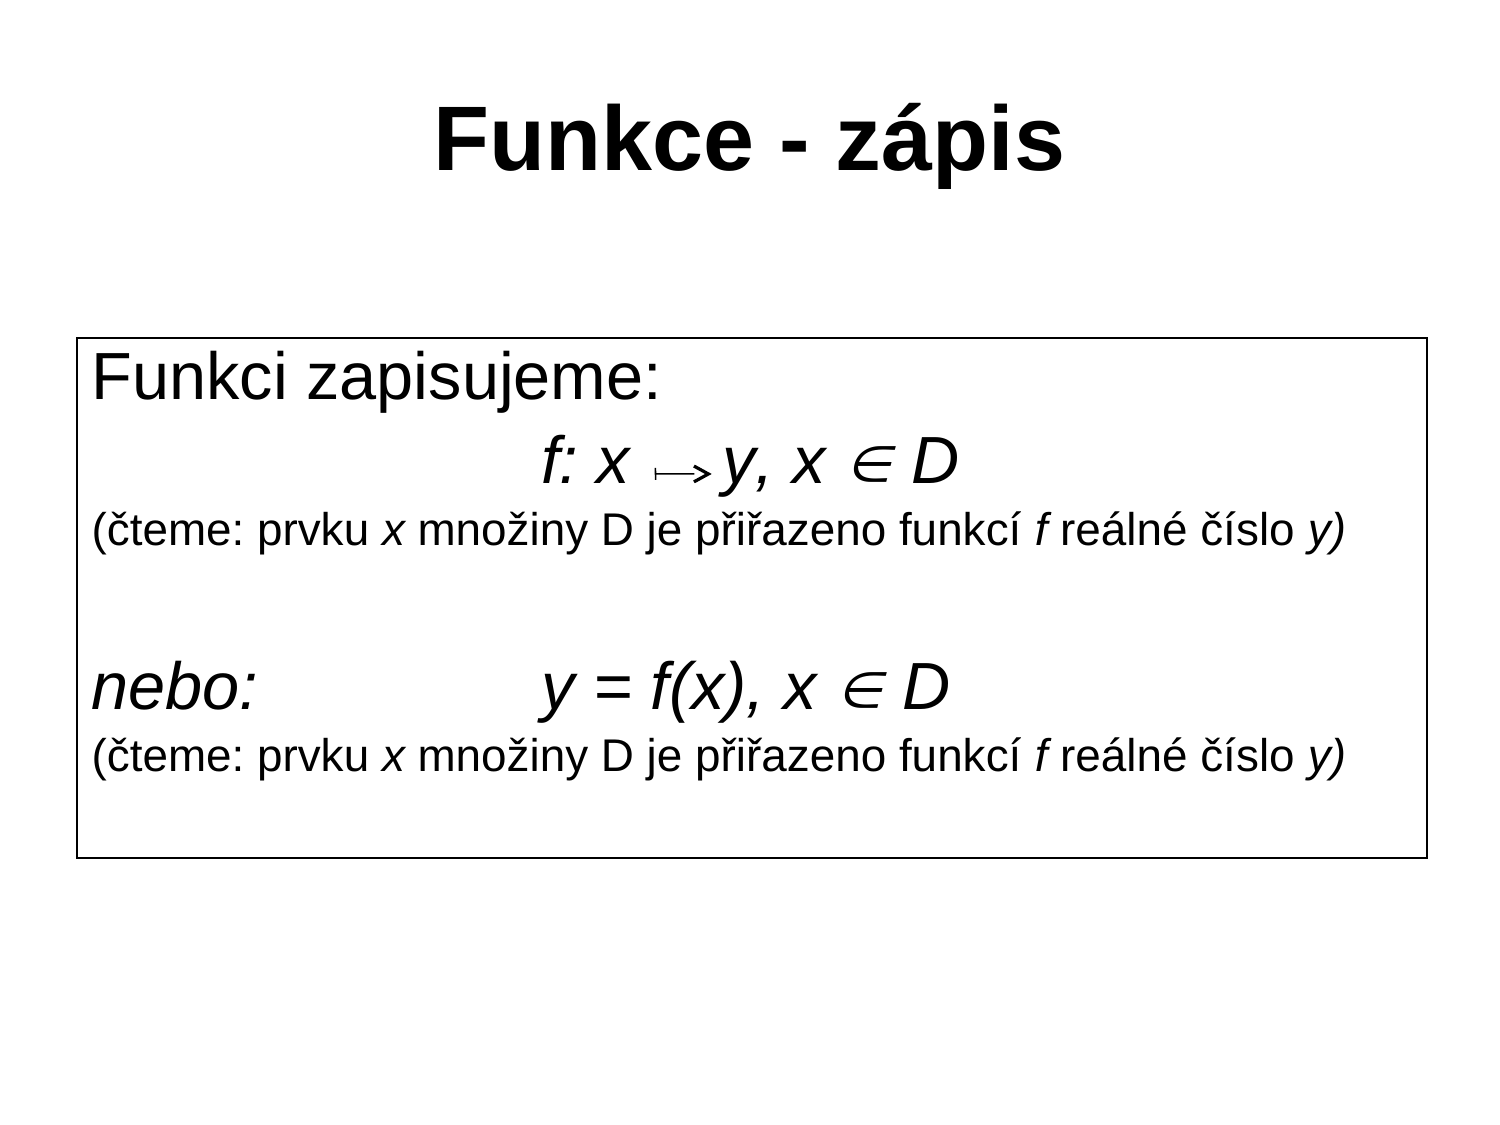

# Funkce - zápis
Funkci zapisujeme:
				f: x y, x  D
(čteme: prvku x množiny D je přiřazeno funkcí f reálné číslo y)
nebo:		y = f(x), x  D
(čteme: prvku x množiny D je přiřazeno funkcí f reálné číslo y)